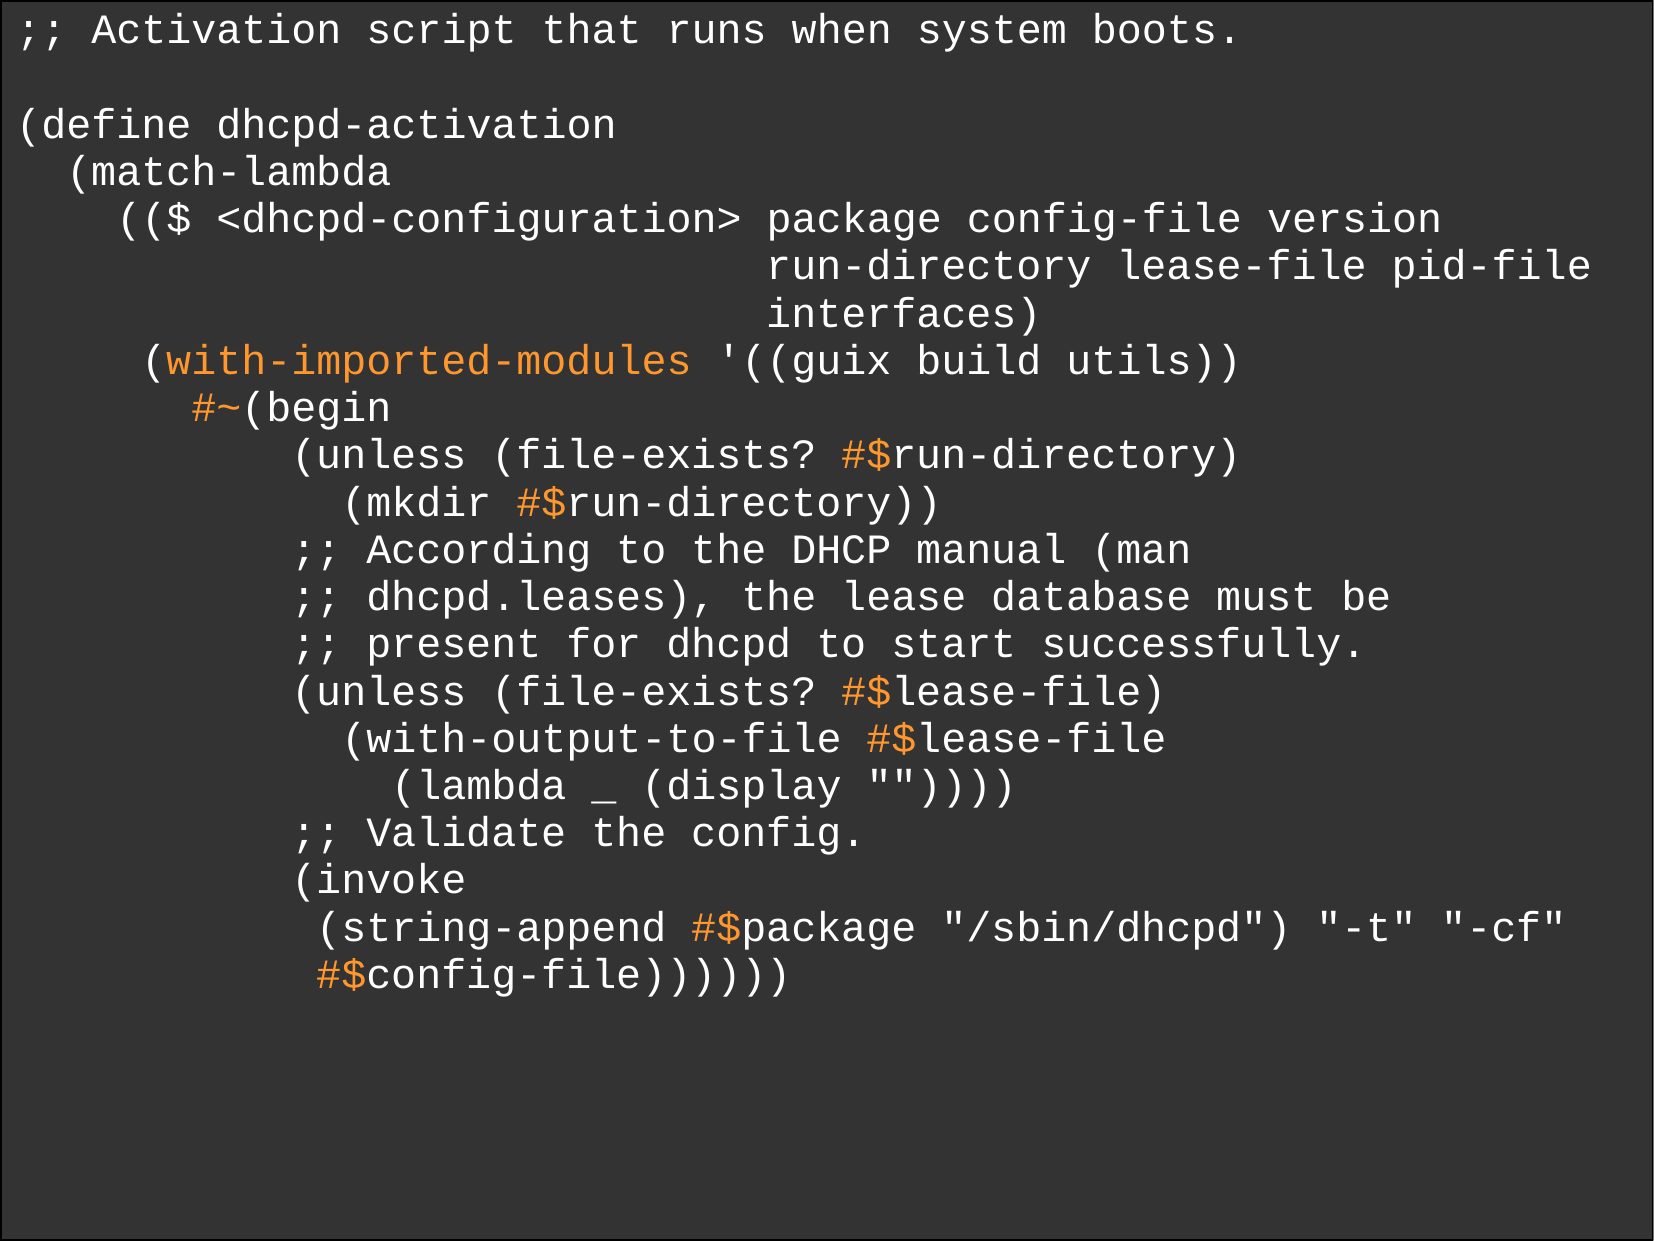

;; Activation script that runs when system boots.
(define dhcpd-activation
 (match-lambda
 (($ <dhcpd-configuration> package config-file version
 run-directory lease-file pid-file
 interfaces)
 (with-imported-modules '((guix build utils))
 #~(begin
 (unless (file-exists? #$run-directory)
 (mkdir #$run-directory))
 ;; According to the DHCP manual (man
 ;; dhcpd.leases), the lease database must be
 ;; present for dhcpd to start successfully.
 (unless (file-exists? #$lease-file)
 (with-output-to-file #$lease-file
 (lambda _ (display ""))))
 ;; Validate the config.
 (invoke
 (string-append #$package "/sbin/dhcpd") "-t" "-cf"
 #$config-file))))))
# Real Example: initrd
21